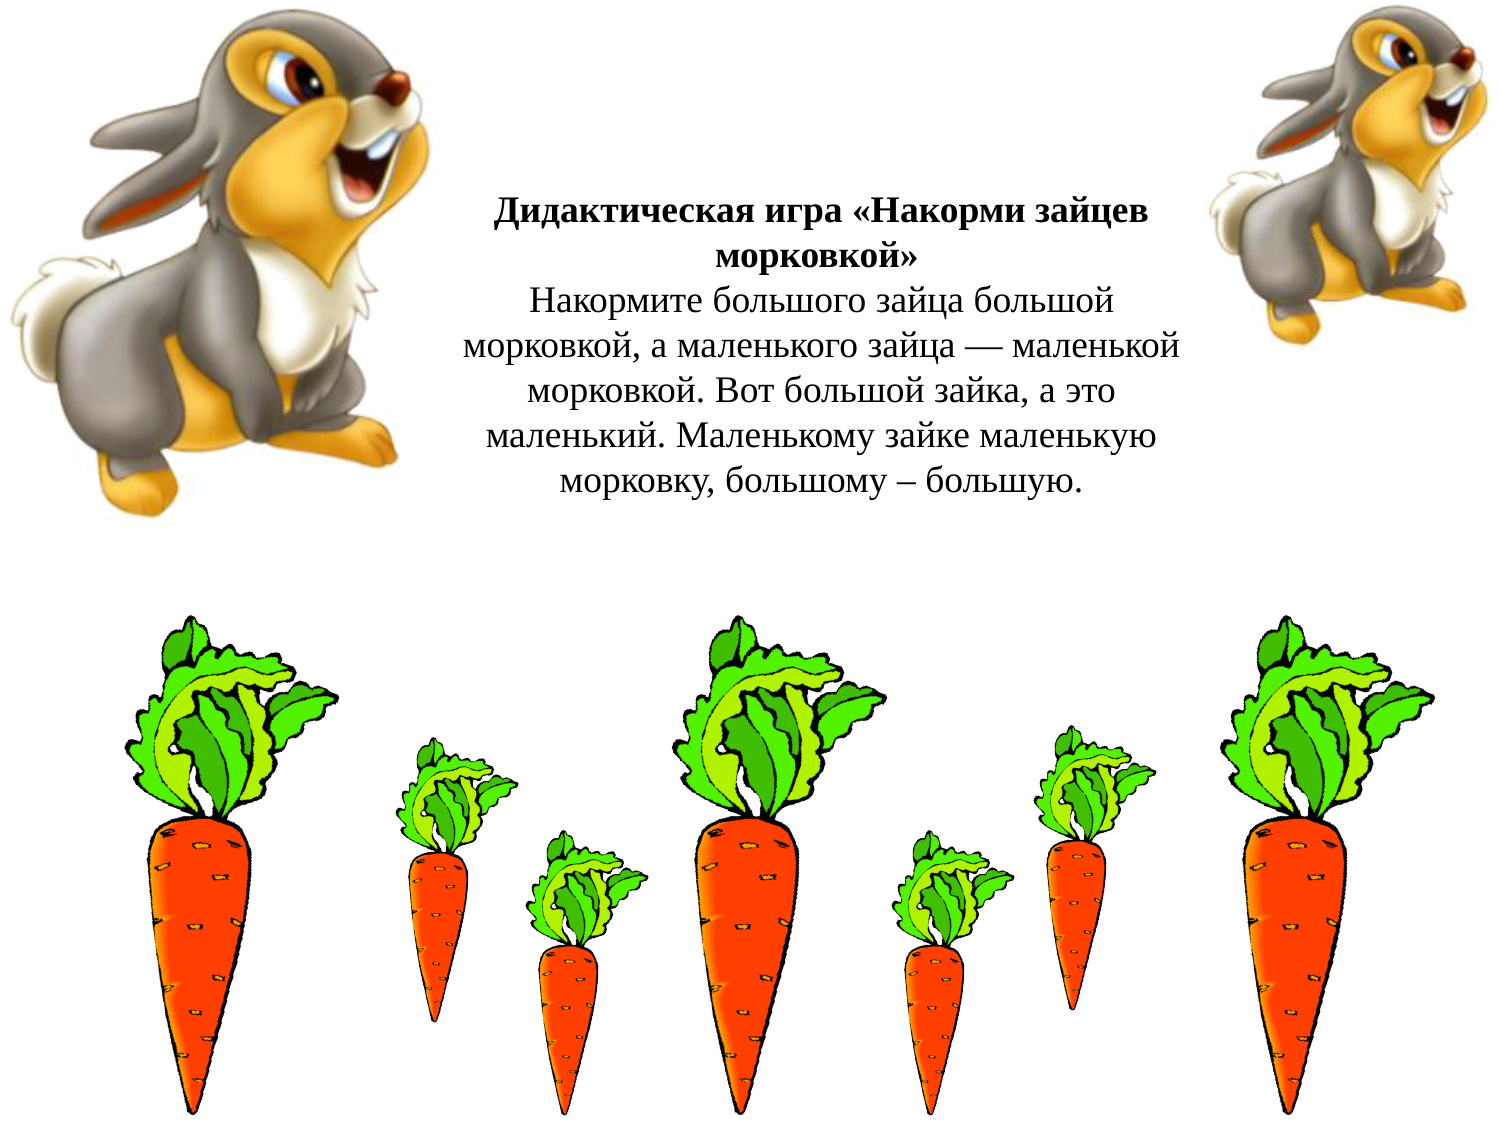

Дидактическая игра «Накорми зайцев морковкой»
Накормите большого зайца большой морковкой, а маленького зайца — маленькой морковкой. Вот большой зайка, а это маленький. Маленькому зайке маленькую морковку, большому – большую.